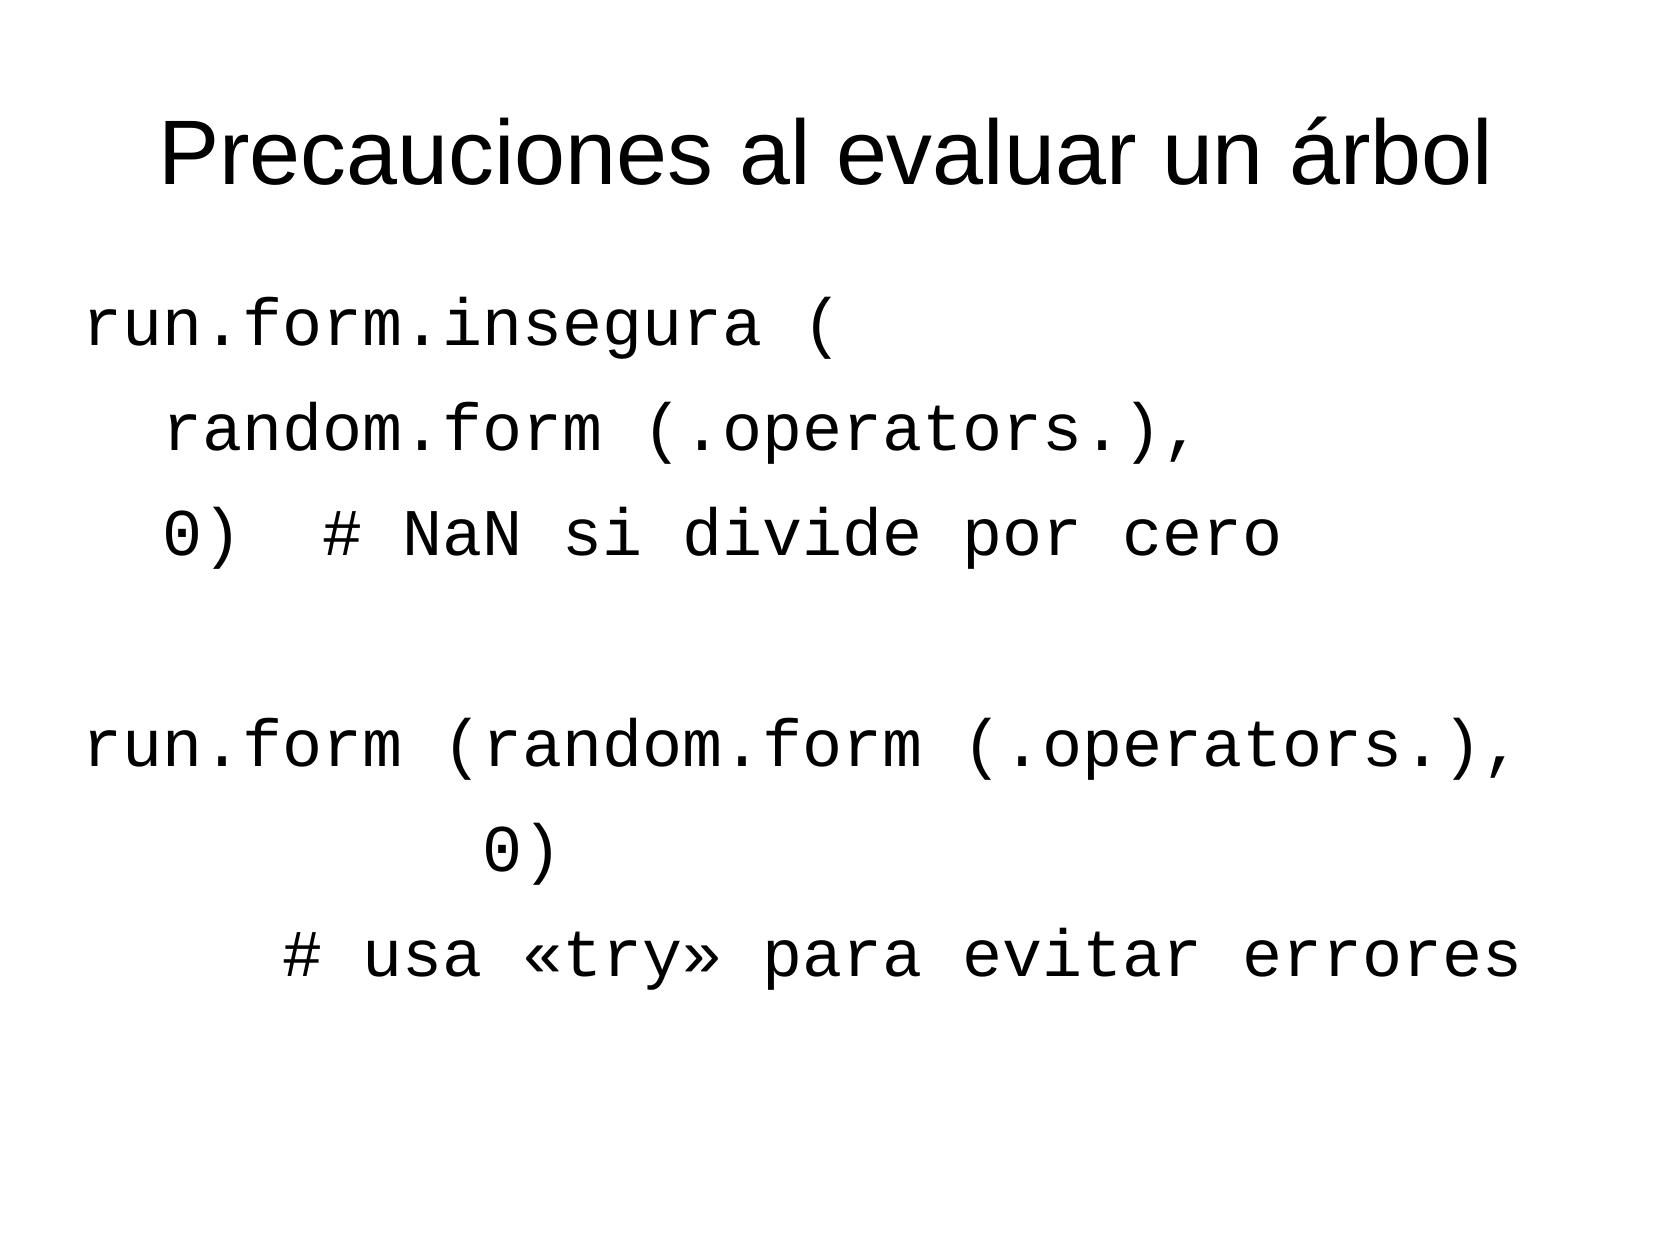

# Precauciones al evaluar un árbol
run.form.insegura (
 random.form (.operators.),
 0) # NaN si divide por cero
run.form (random.form (.operators.),
 0)
 # usa «try» para evitar errores